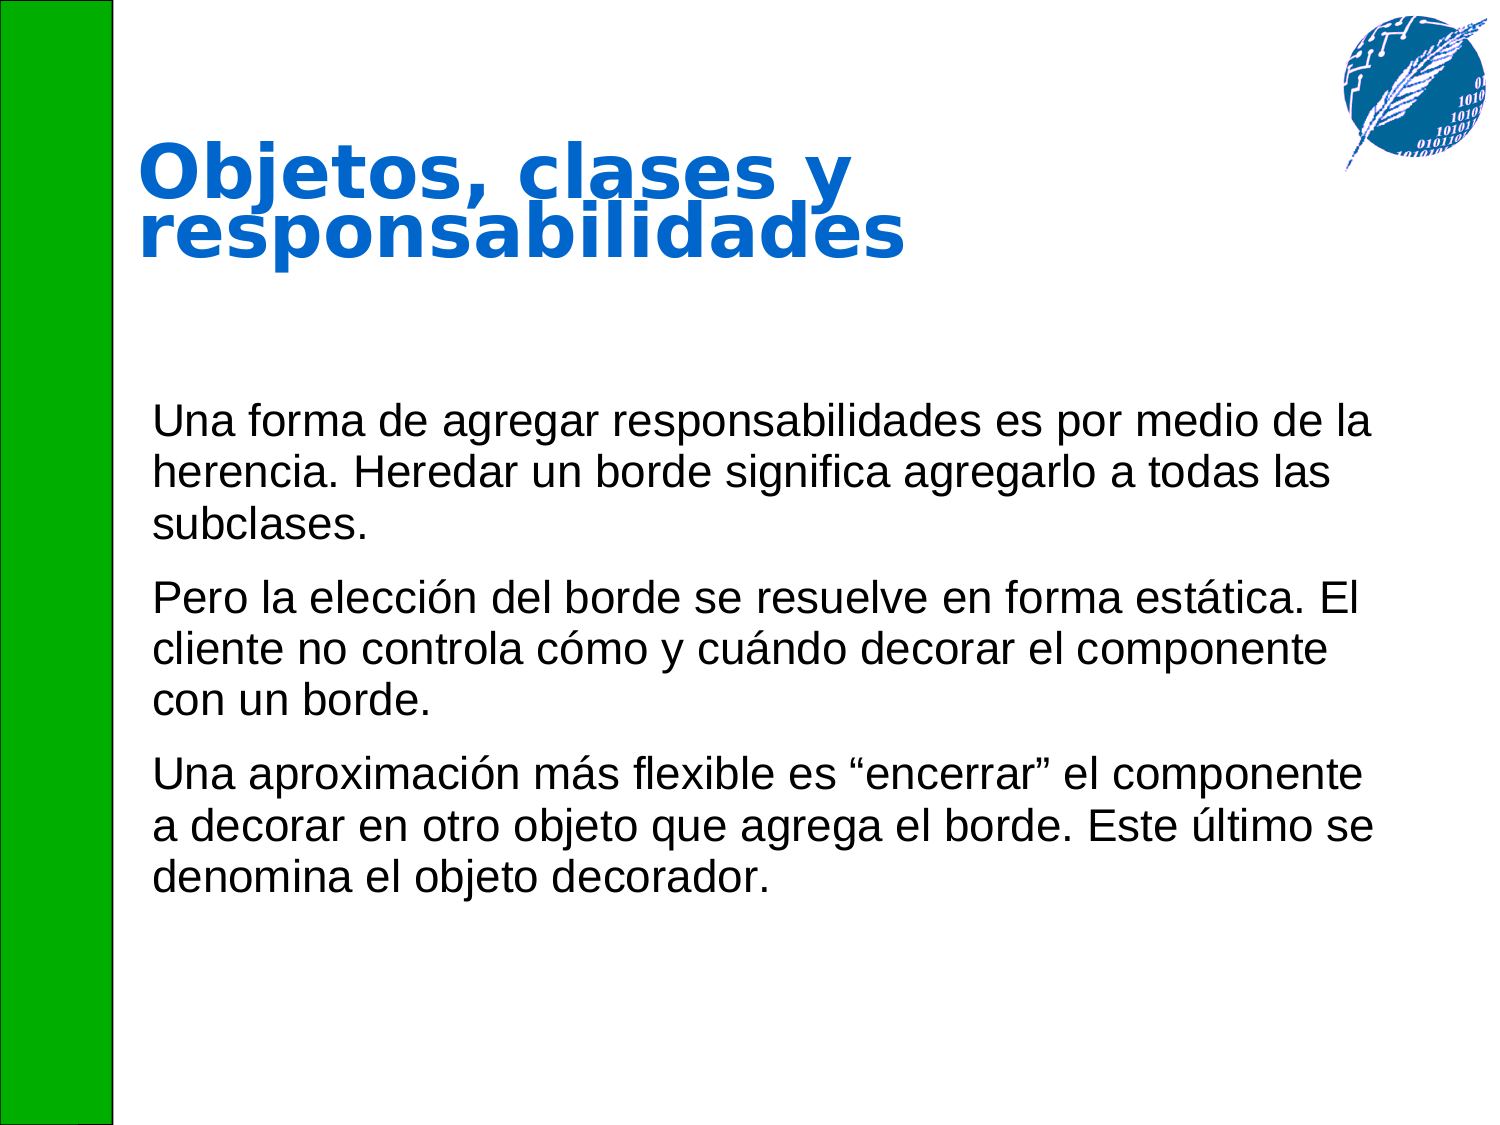

# Objetos, clases y responsabilidades
Una forma de agregar responsabilidades es por medio de la herencia. Heredar un borde significa agregarlo a todas las subclases.
Pero la elección del borde se resuelve en forma estática. El cliente no controla cómo y cuándo decorar el componente con un borde.
Una aproximación más flexible es “encerrar” el componente a decorar en otro objeto que agrega el borde. Este último se denomina el objeto decorador.